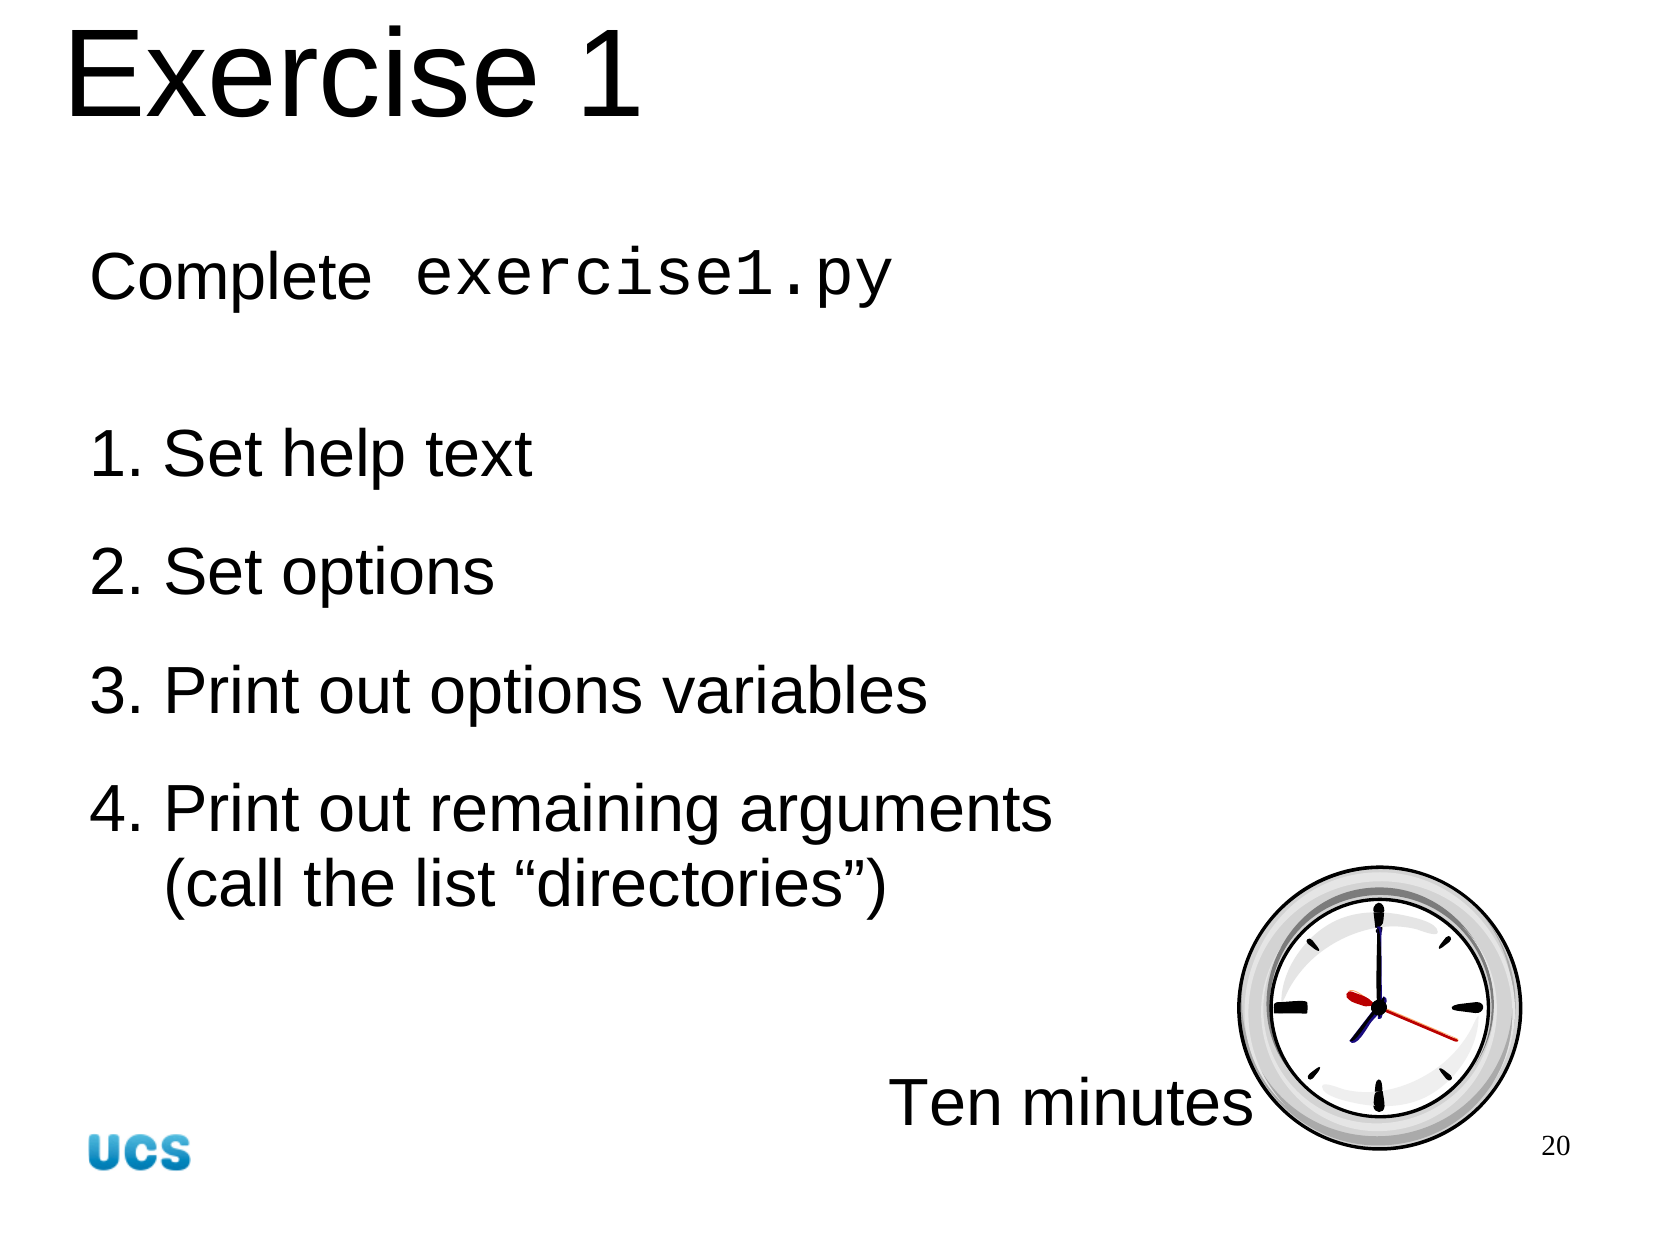

Exercise 1
Complete
exercise1.py
1.	Set help text
2.	Set options
3.	Print out options variables
4.	Print out remaining arguments
	(call the list “directories”)
Ten minutes
20